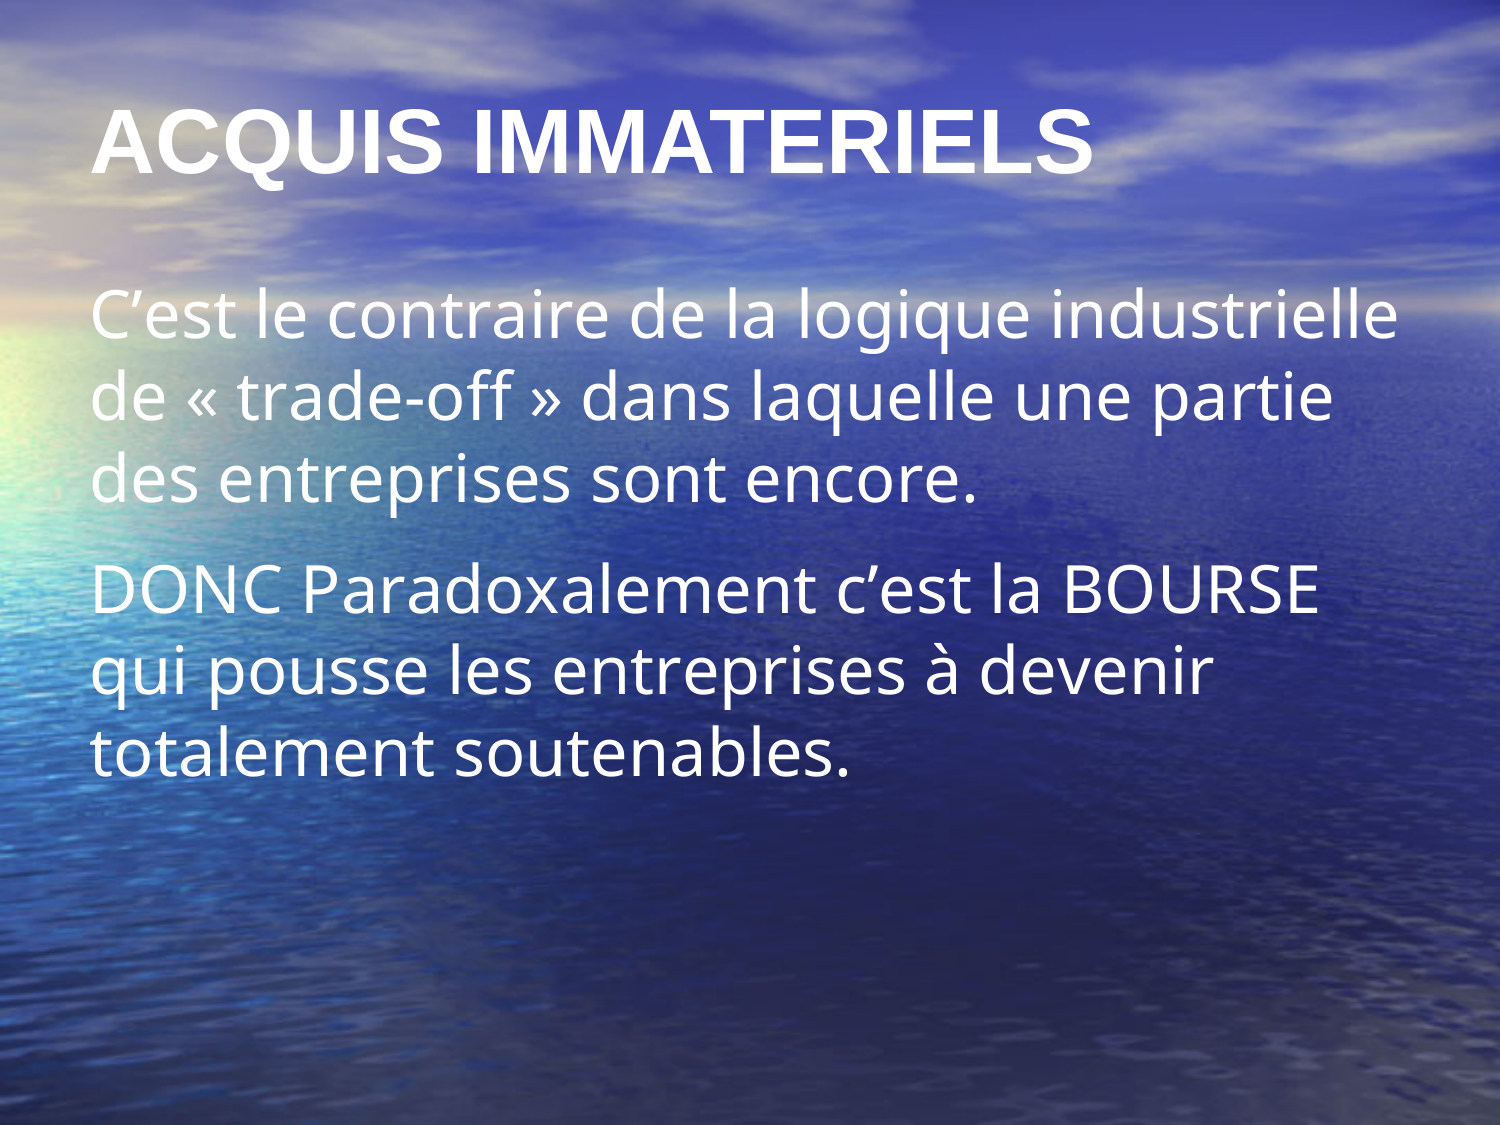

# ACQUIS IMMATERIELS
C’est le contraire de la logique industrielle de « trade-off » dans laquelle une partie des entreprises sont encore.
DONC Paradoxalement c’est la BOURSE qui pousse les entreprises à devenir totalement soutenables.